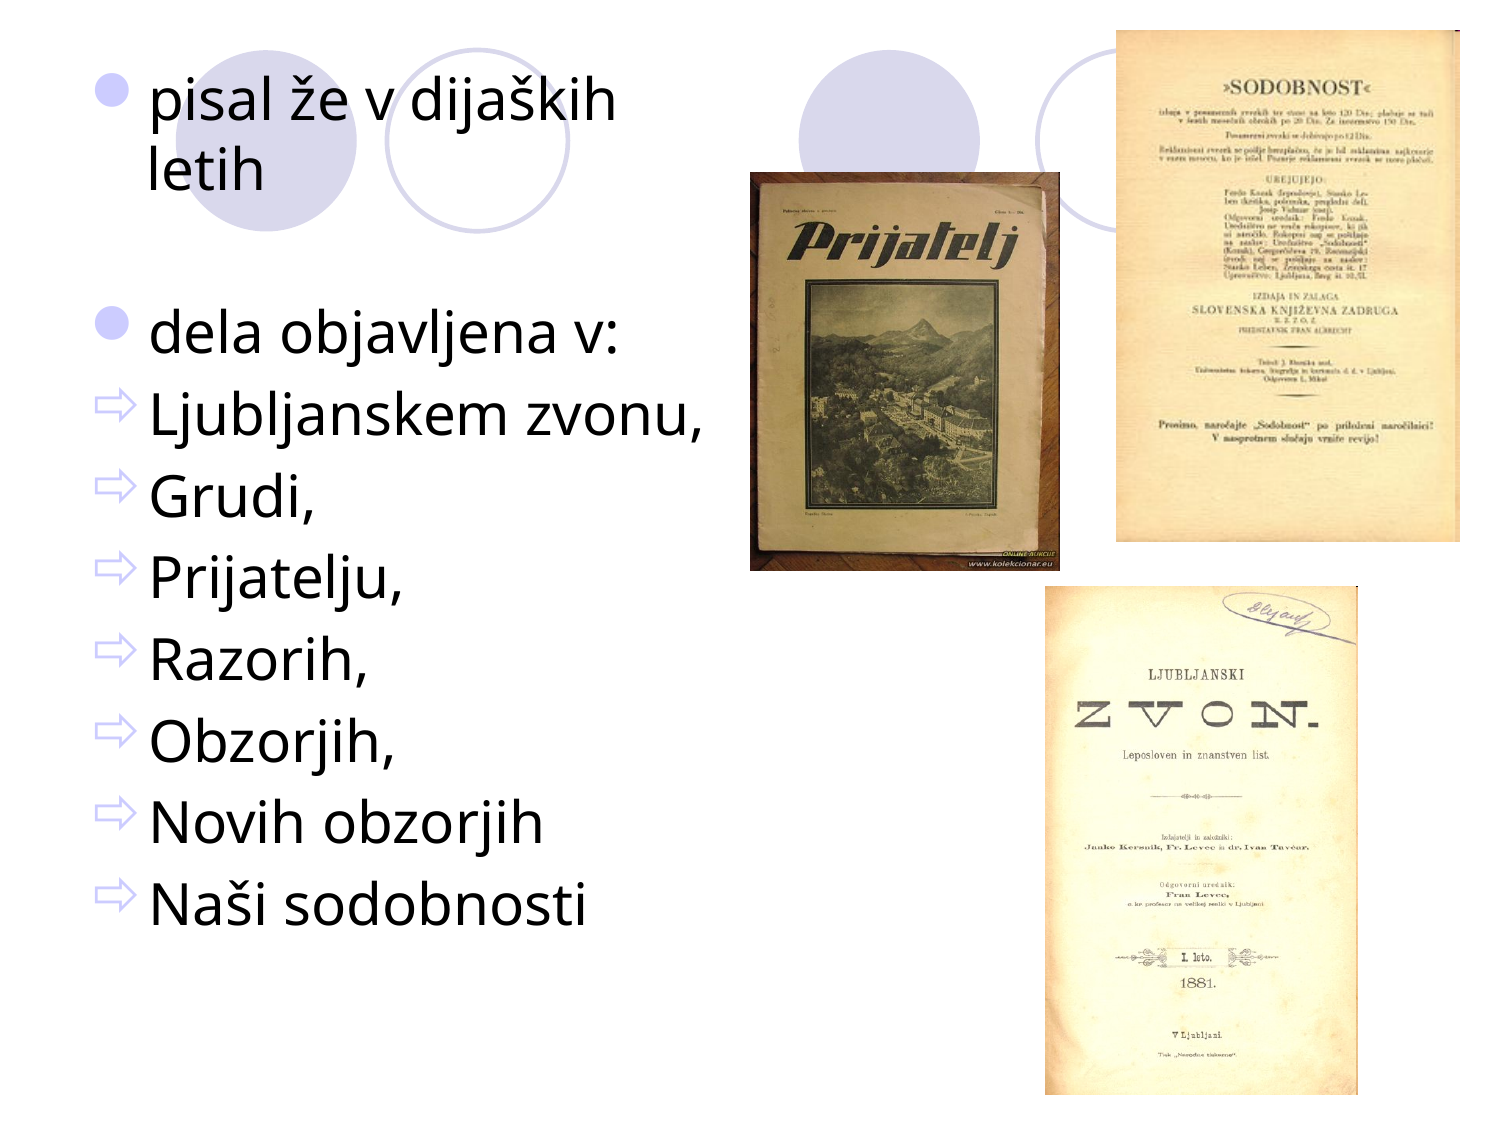

# pisal že v dijaških letih
dela objavljena v:
Ljubljanskem zvonu,
Grudi,
Prijatelju,
Razorih,
Obzorjih,
Novih obzorjih
Naši sodobnosti